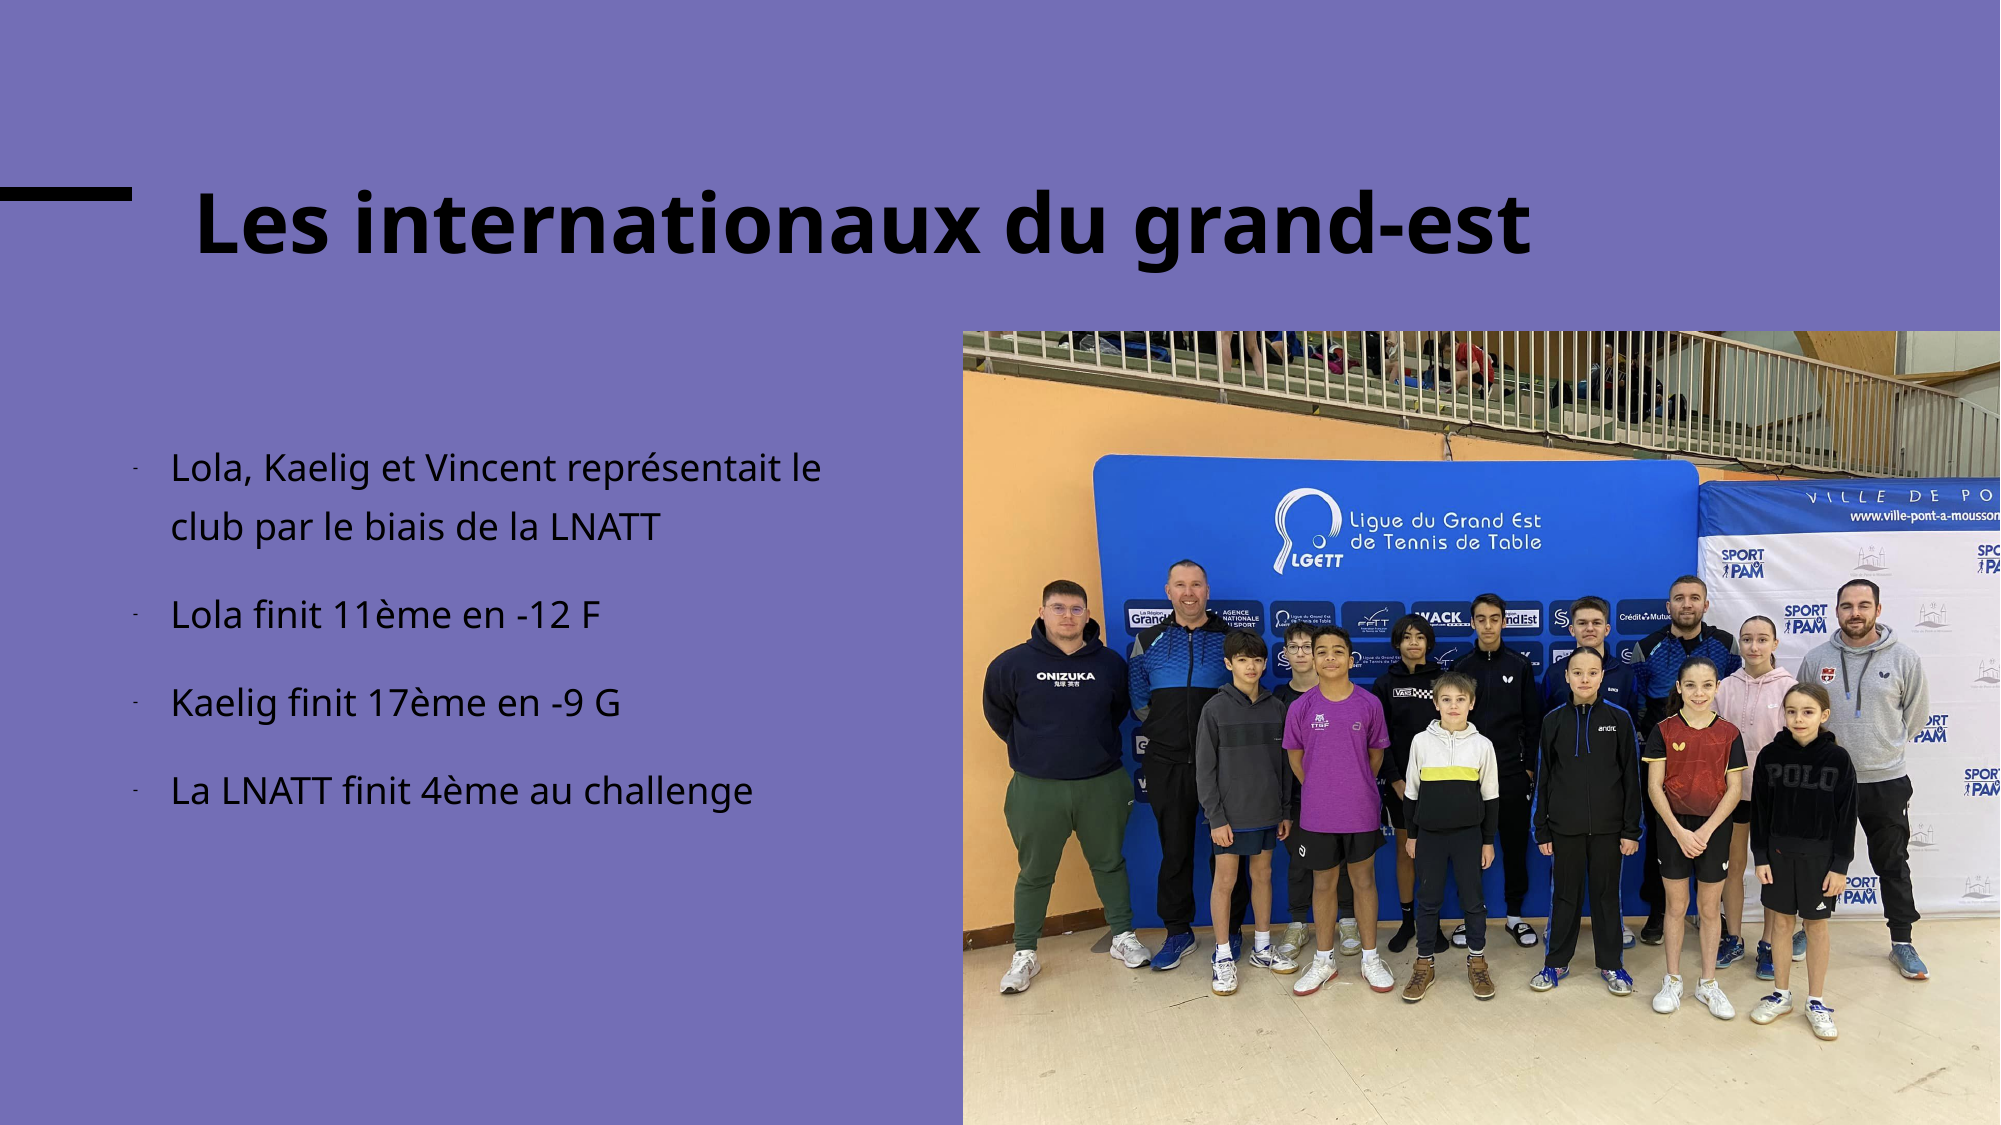

# Les internationaux du grand-est
Lola, Kaelig et Vincent représentait le club par le biais de la LNATT
Lola finit 11ème en -12 F
Kaelig finit 17ème en -9 G
La LNATT finit 4ème au challenge